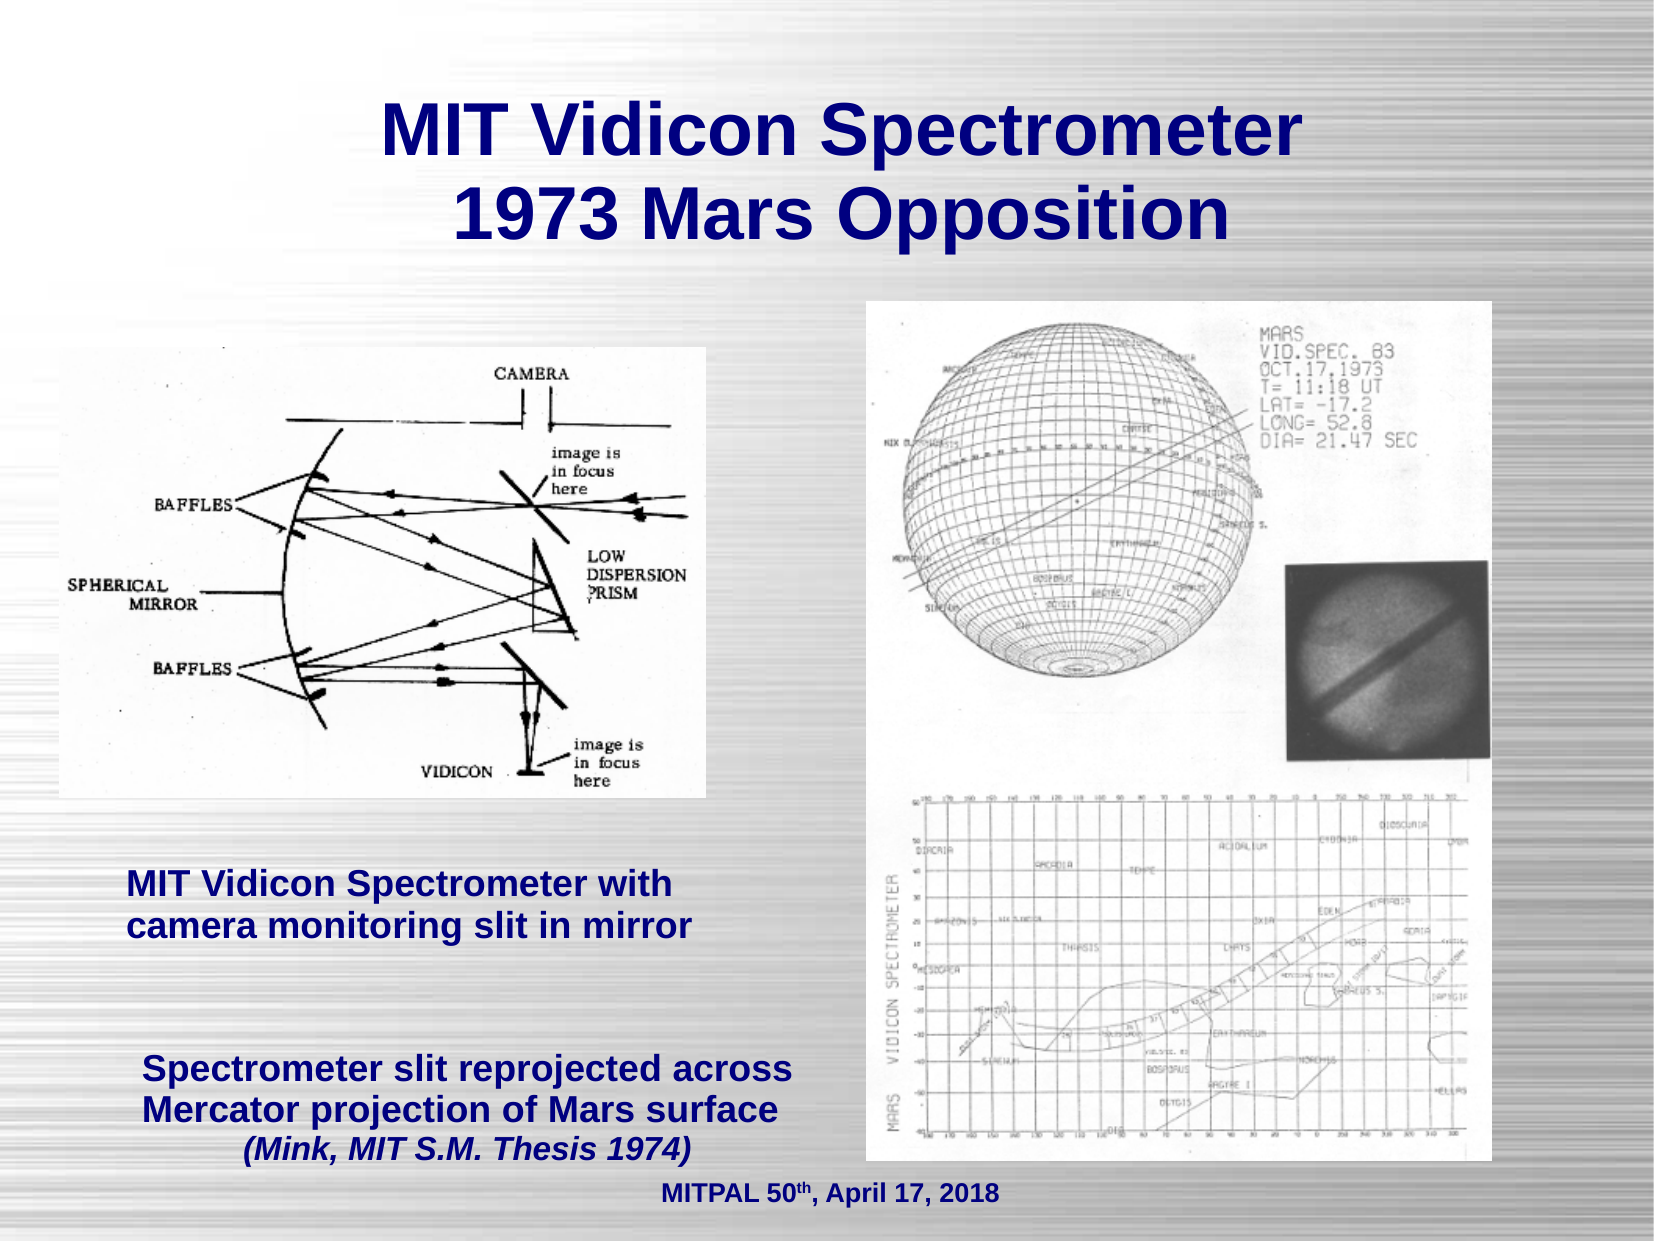

MIT Vidicon Spectrometer
1973 Mars Opposition
MIT Vidicon Spectrometer with
camera monitoring slit in mirror
Spectrometer slit reprojected across
Mercator projection of Mars surface
(Mink, MIT S.M. Thesis 1974)
MITPAL 50th, April 17, 2018